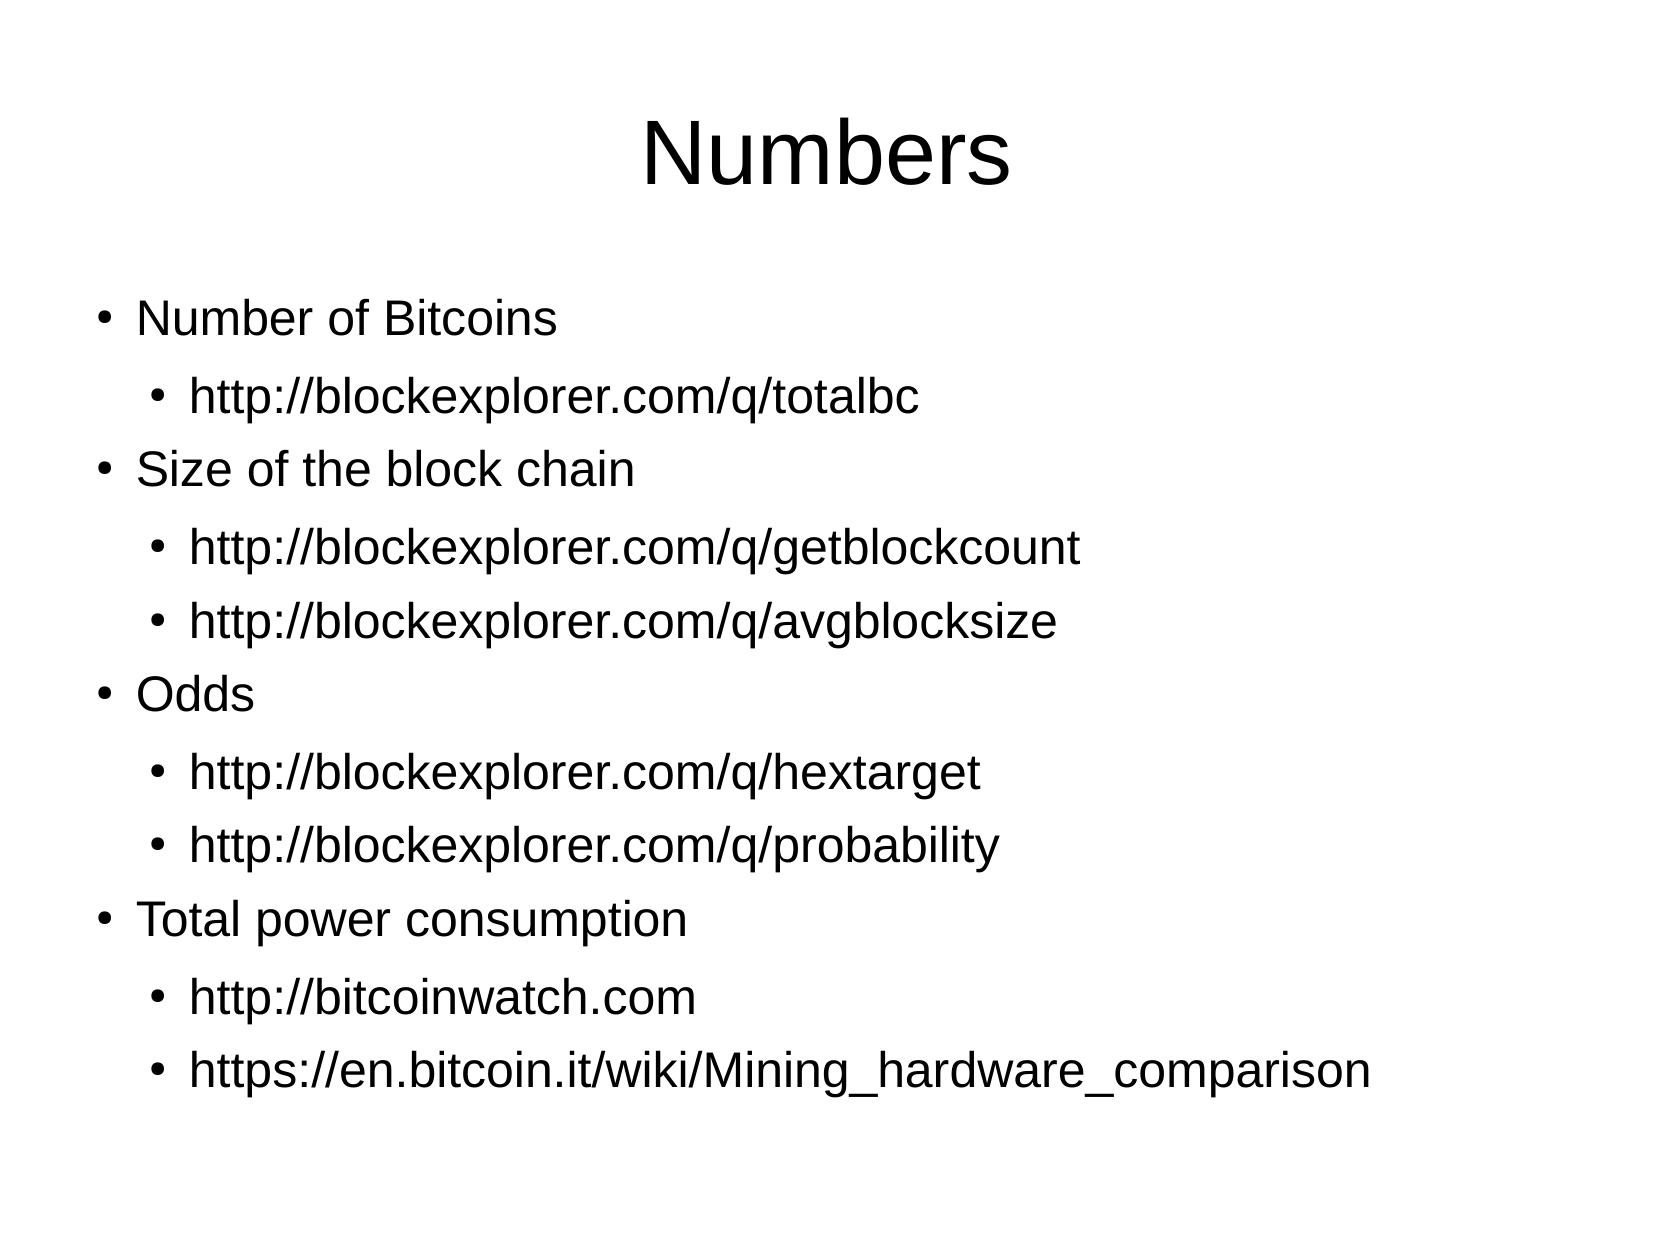

# Numbers
Number of Bitcoins
http://blockexplorer.com/q/totalbc
Size of the block chain
http://blockexplorer.com/q/getblockcount
http://blockexplorer.com/q/avgblocksize
Odds
http://blockexplorer.com/q/hextarget
http://blockexplorer.com/q/probability
Total power consumption
http://bitcoinwatch.com
https://en.bitcoin.it/wiki/Mining_hardware_comparison